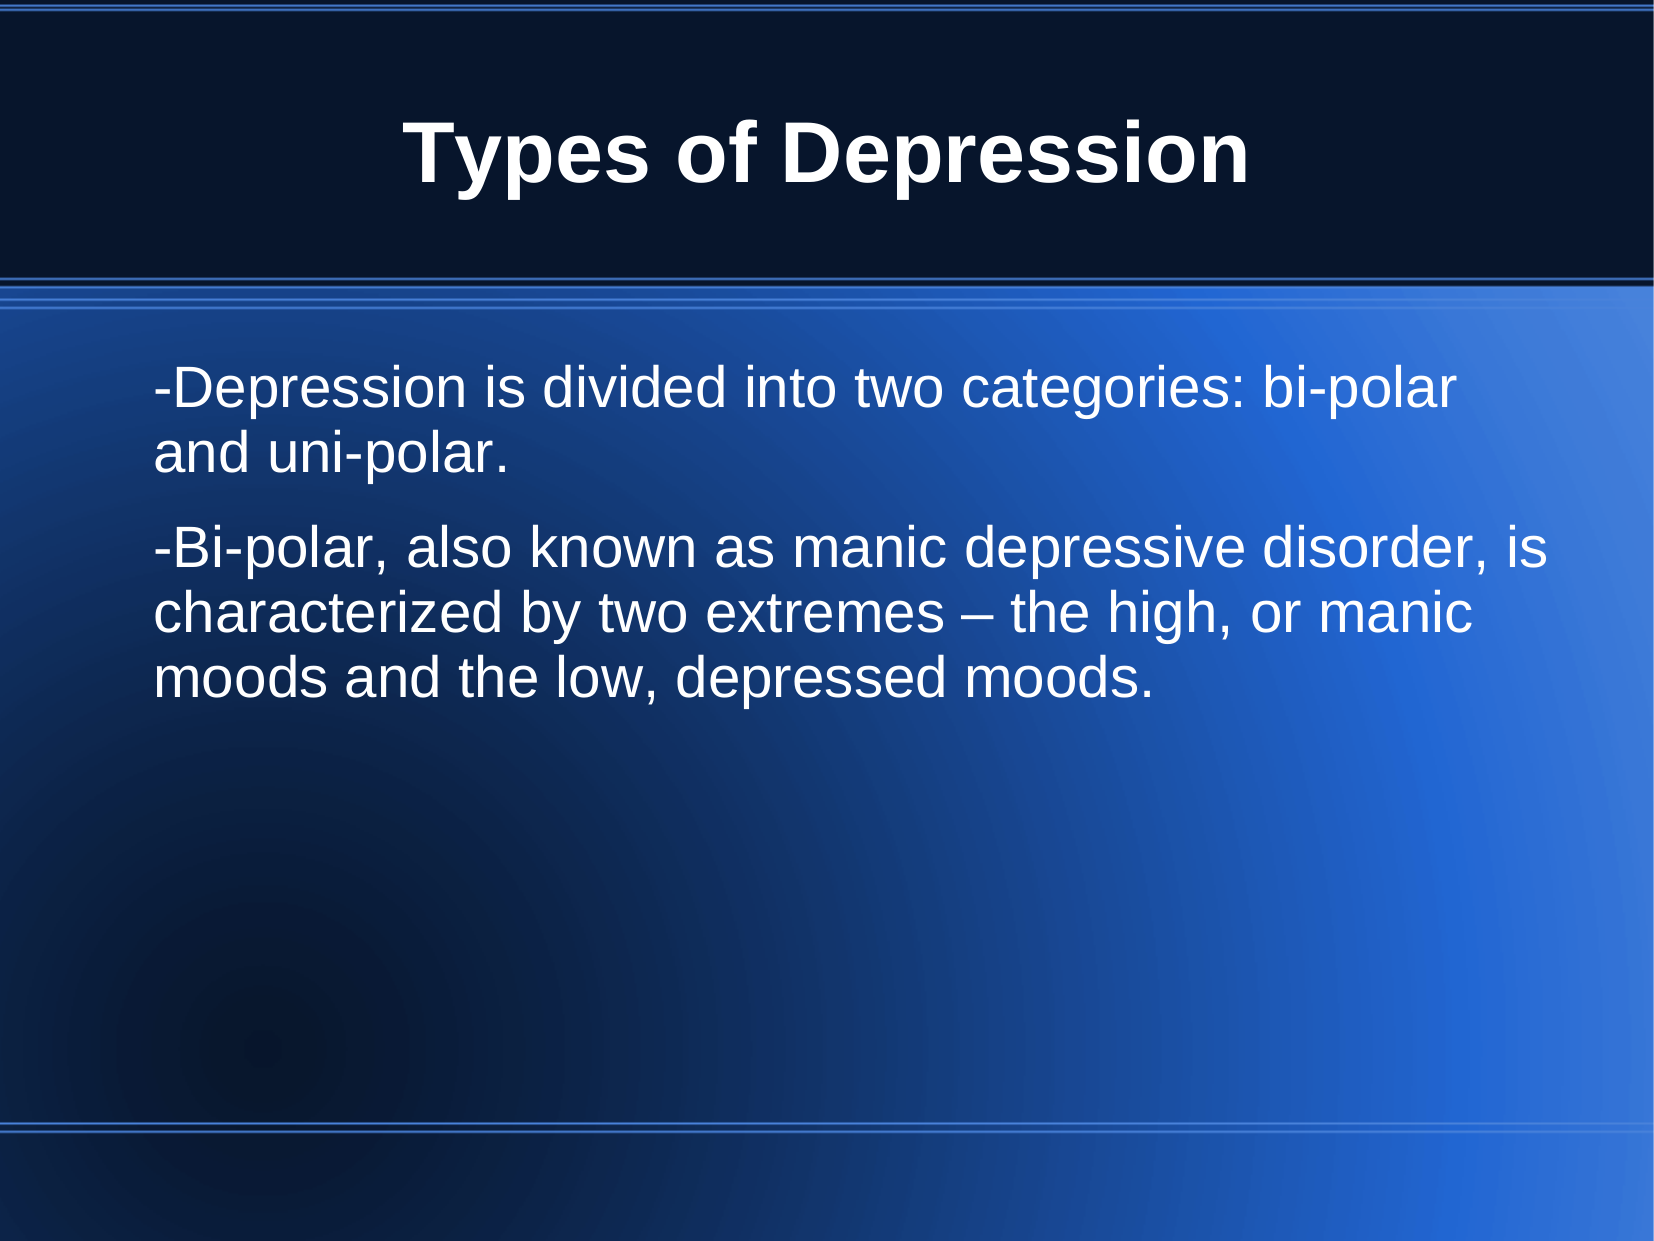

# Types of Depression
-Depression is divided into two categories: bi-polar and uni-polar.
-Bi-polar, also known as manic depressive disorder, is characterized by two extremes – the high, or manic moods and the low, depressed moods.